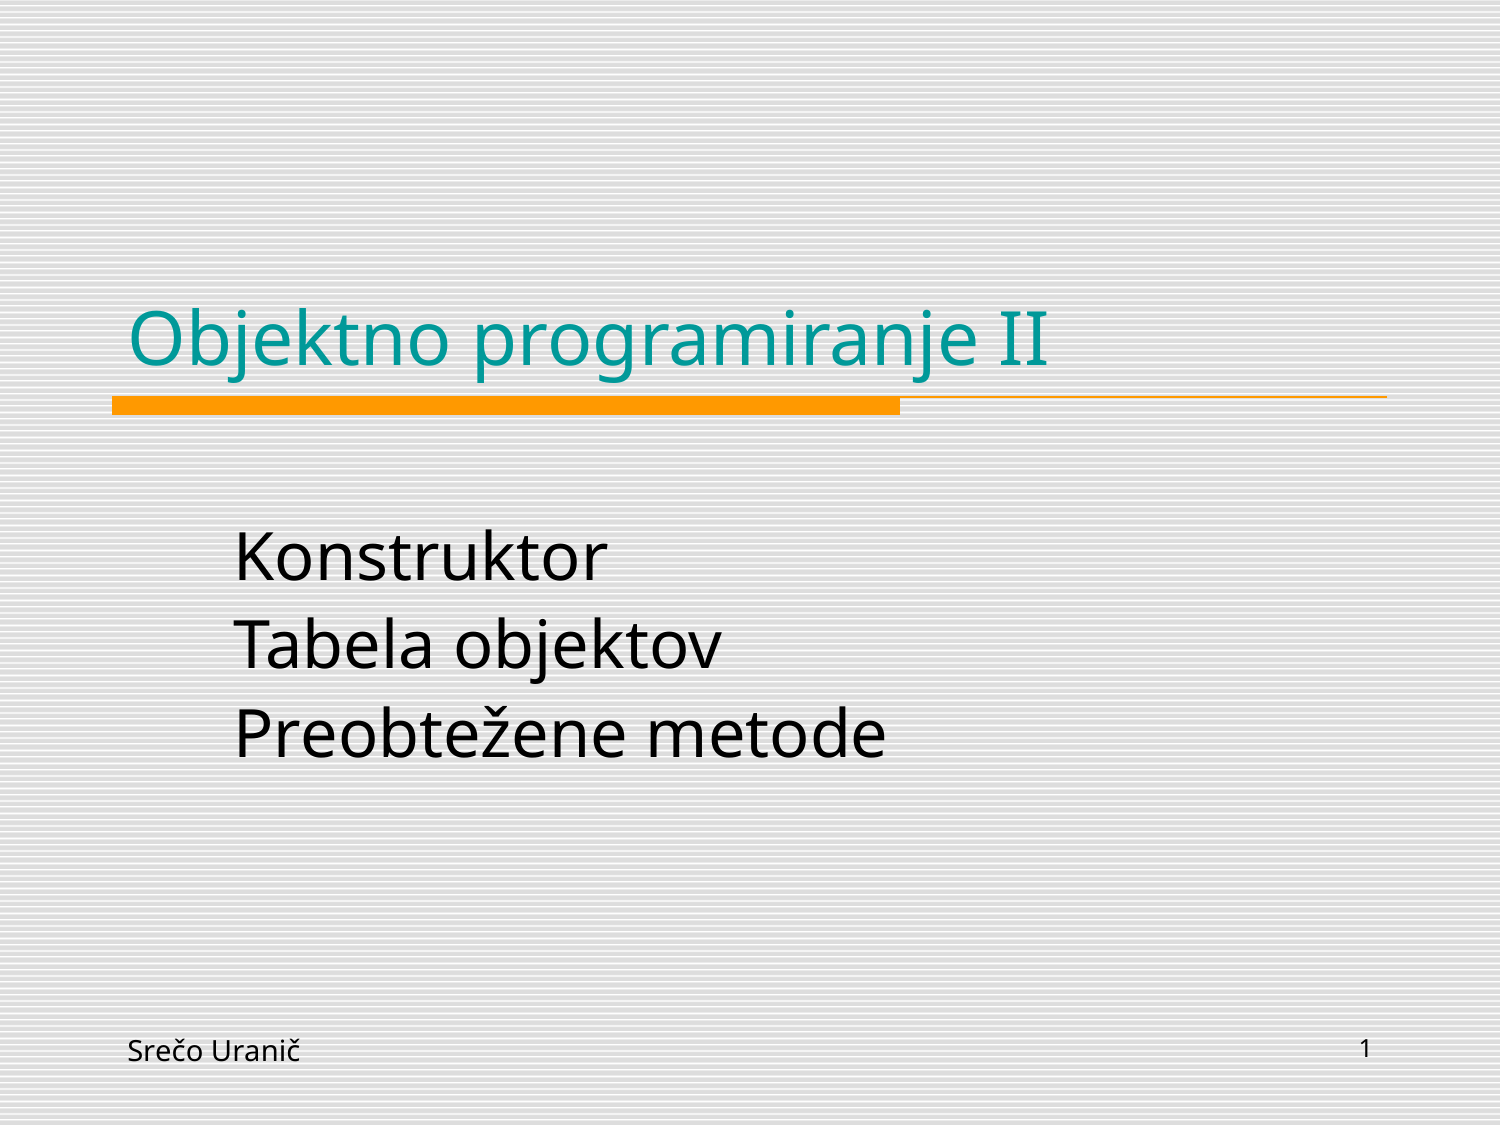

# Objektno programiranje II
Konstruktor
Tabela objektov
Preobtežene metode
Srečo Uranič